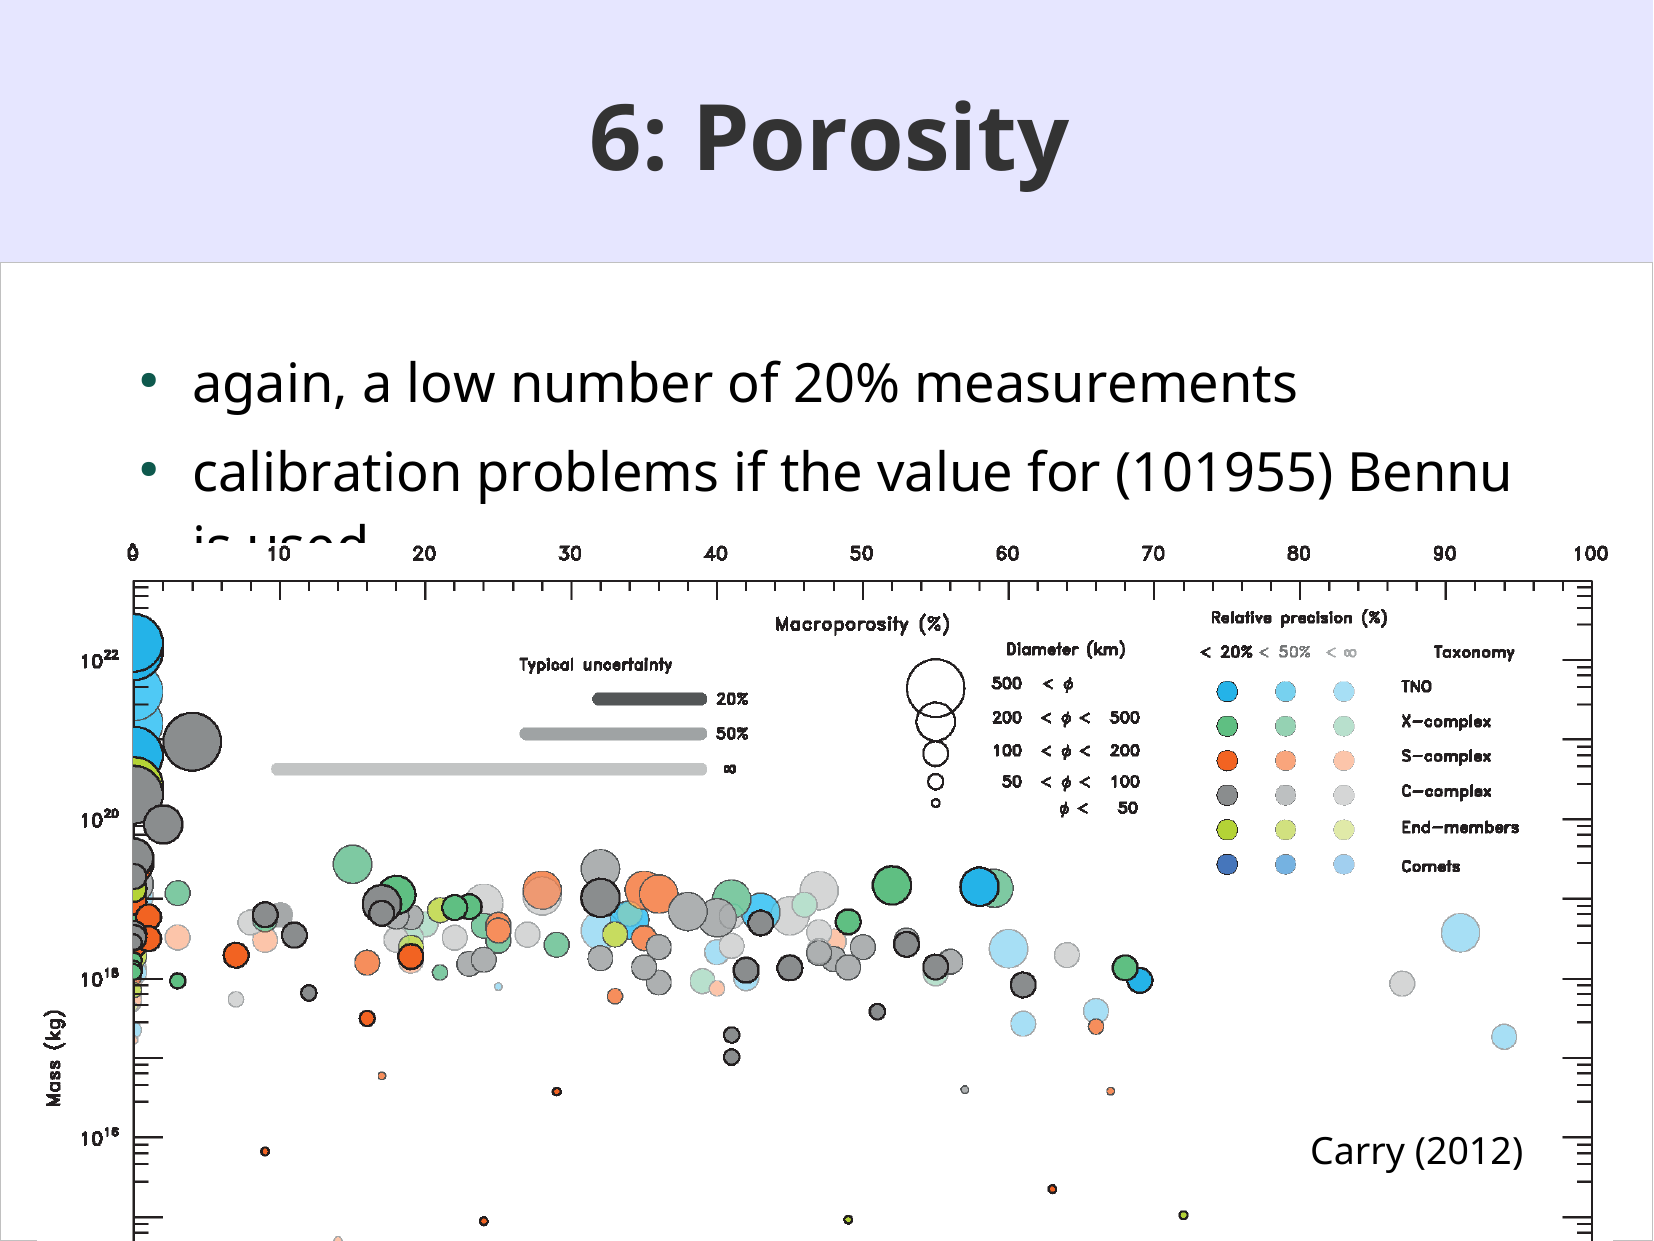

# 6: Porosity
again, a low number of 20% measurements
calibration problems if the value for (101955) Bennu is used
Carry (2012)